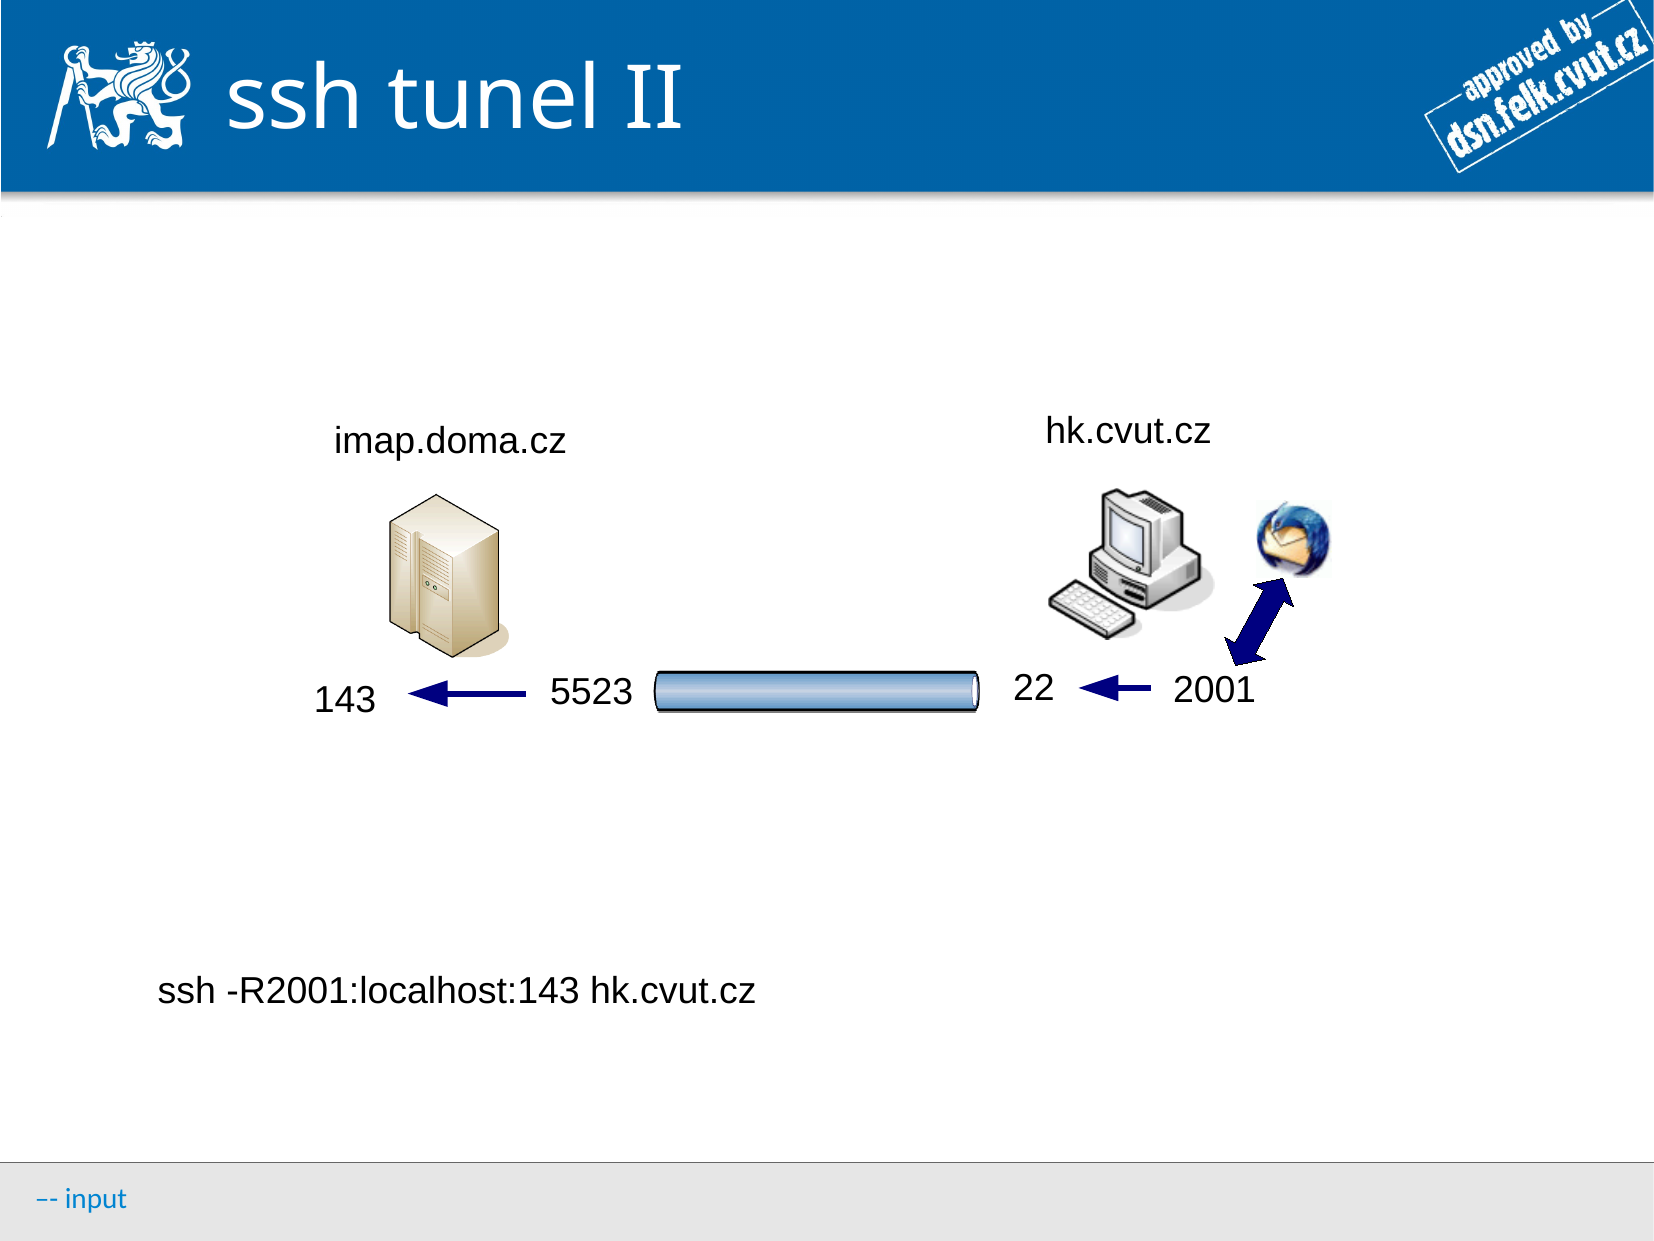

# ssh tunel II
hk.cvut.cz
imap.doma.cz
22
2001
5523
143
ssh -R2001:localhost:143 hk.cvut.cz